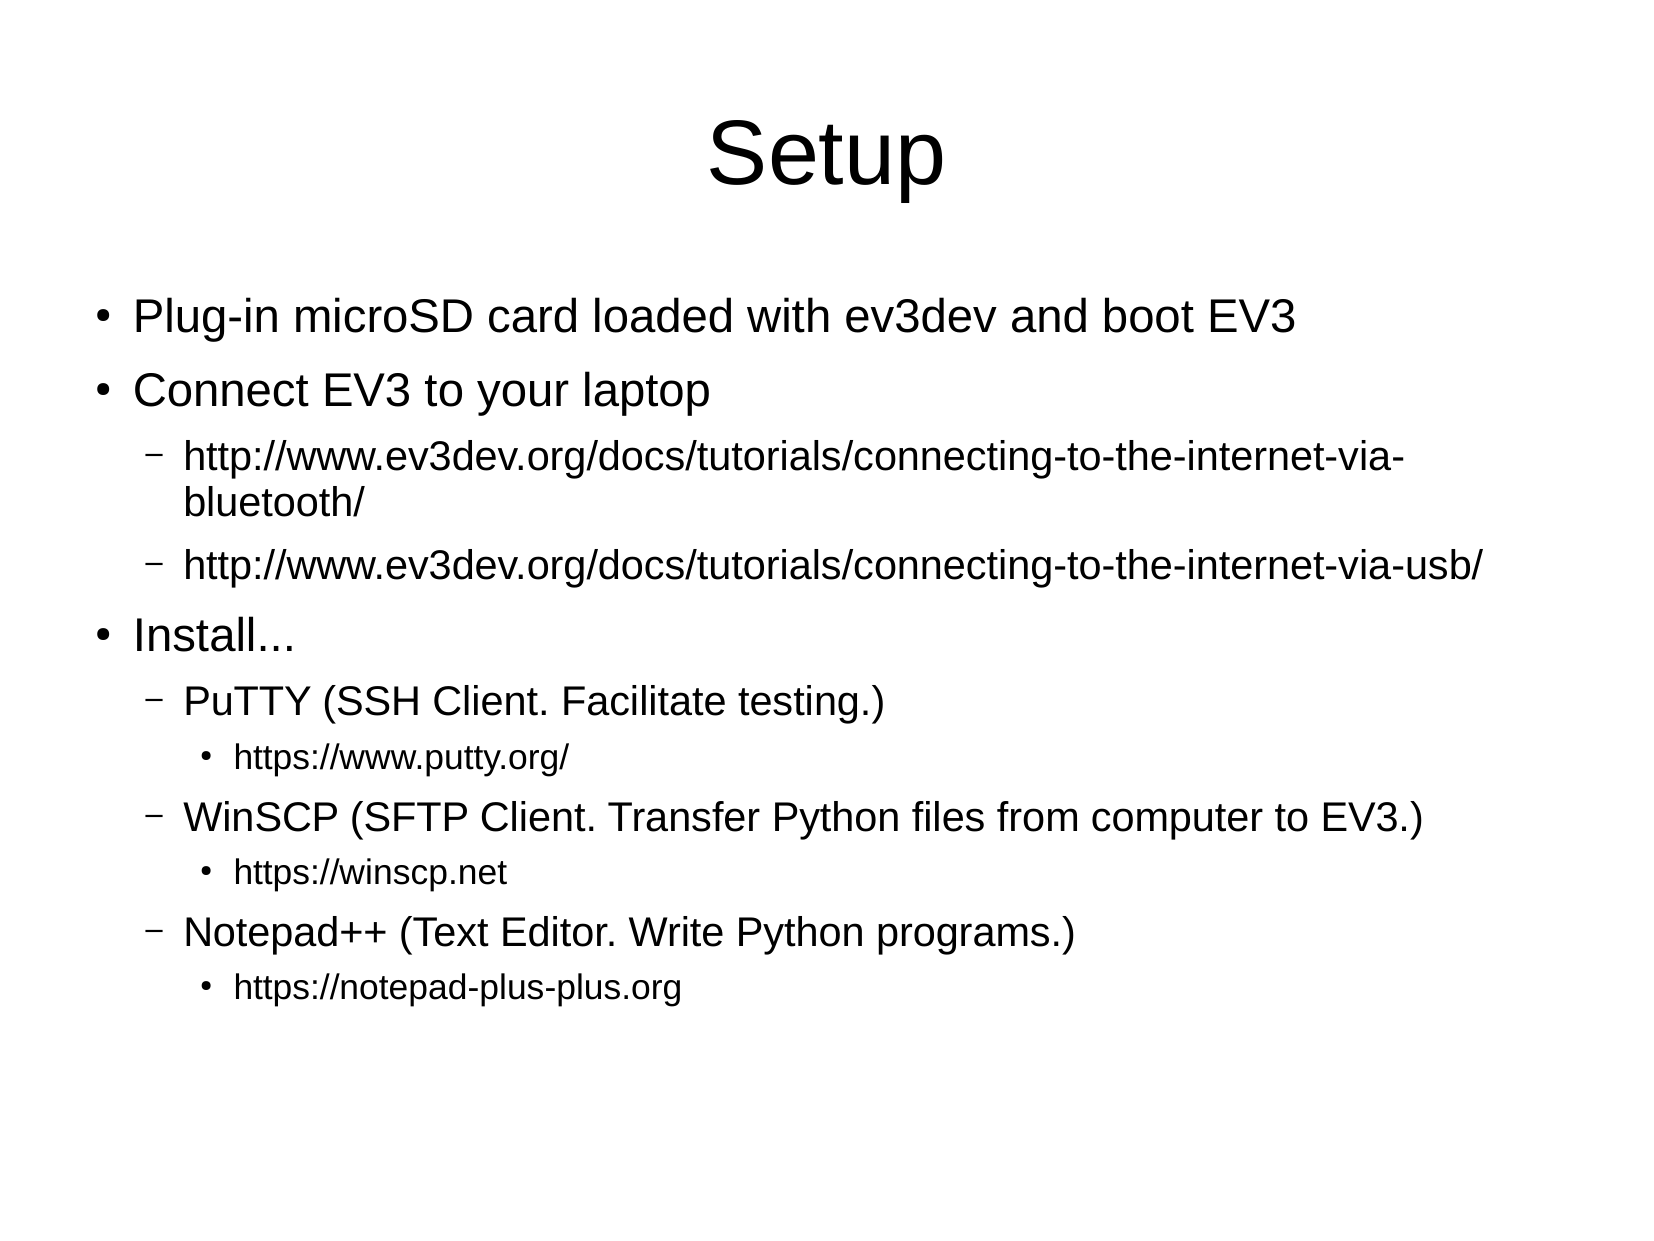

# Setup
Plug-in microSD card loaded with ev3dev and boot EV3
Connect EV3 to your laptop
http://www.ev3dev.org/docs/tutorials/connecting-to-the-internet-via-bluetooth/
http://www.ev3dev.org/docs/tutorials/connecting-to-the-internet-via-usb/
Install...
PuTTY (SSH Client. Facilitate testing.)
https://www.putty.org/
WinSCP (SFTP Client. Transfer Python files from computer to EV3.)
https://winscp.net
Notepad++ (Text Editor. Write Python programs.)
https://notepad-plus-plus.org